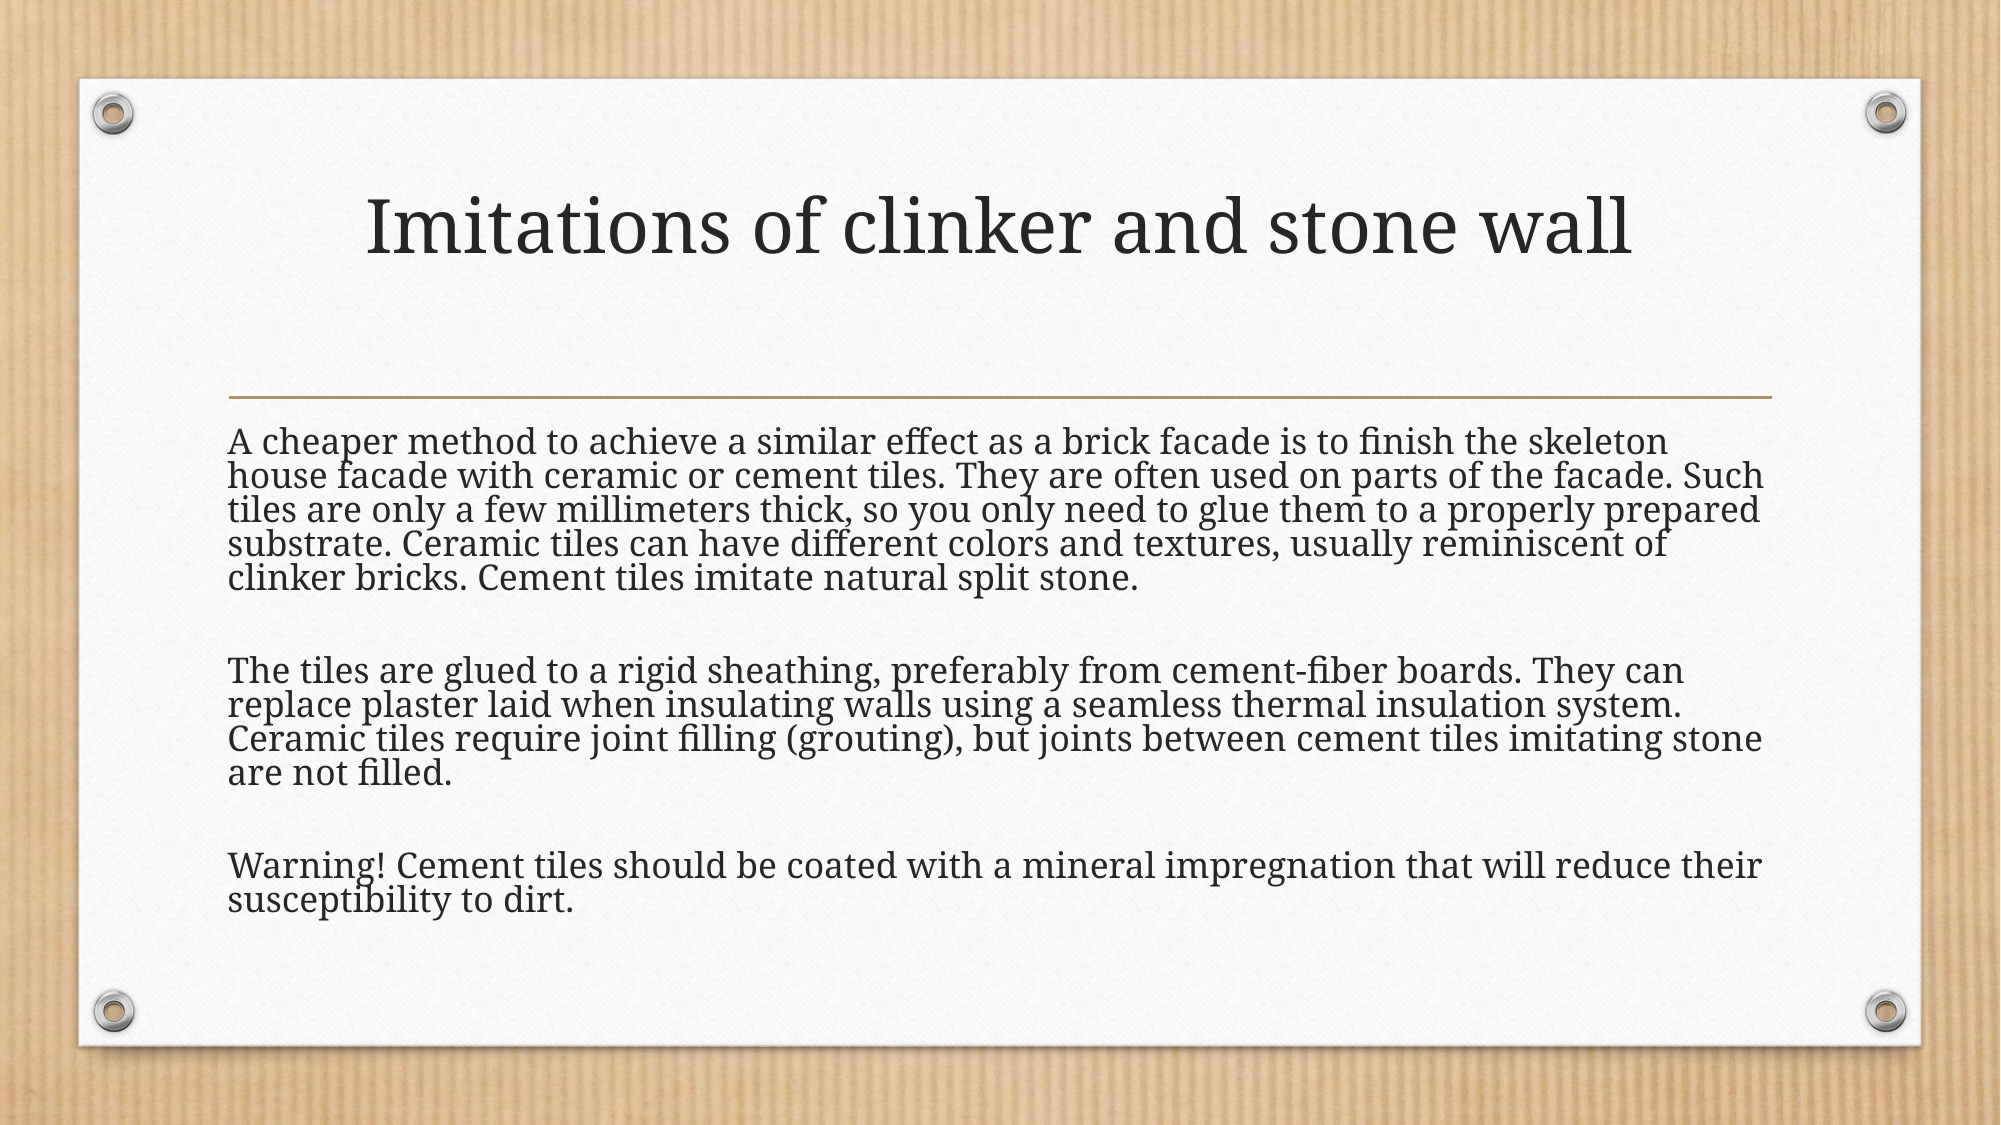

# Imitations of clinker and stone wall
A cheaper method to achieve a similar effect as a brick facade is to finish the skeleton house facade with ceramic or cement tiles. They are often used on parts of the facade. Such tiles are only a few millimeters thick, so you only need to glue them to a properly prepared substrate. Ceramic tiles can have different colors and textures, usually reminiscent of clinker bricks. Cement tiles imitate natural split stone.
The tiles are glued to a rigid sheathing, preferably from cement-fiber boards. They can replace plaster laid when insulating walls using a seamless thermal insulation system. Ceramic tiles require joint filling (grouting), but joints between cement tiles imitating stone are not filled.
Warning! Cement tiles should be coated with a mineral impregnation that will reduce their susceptibility to dirt.